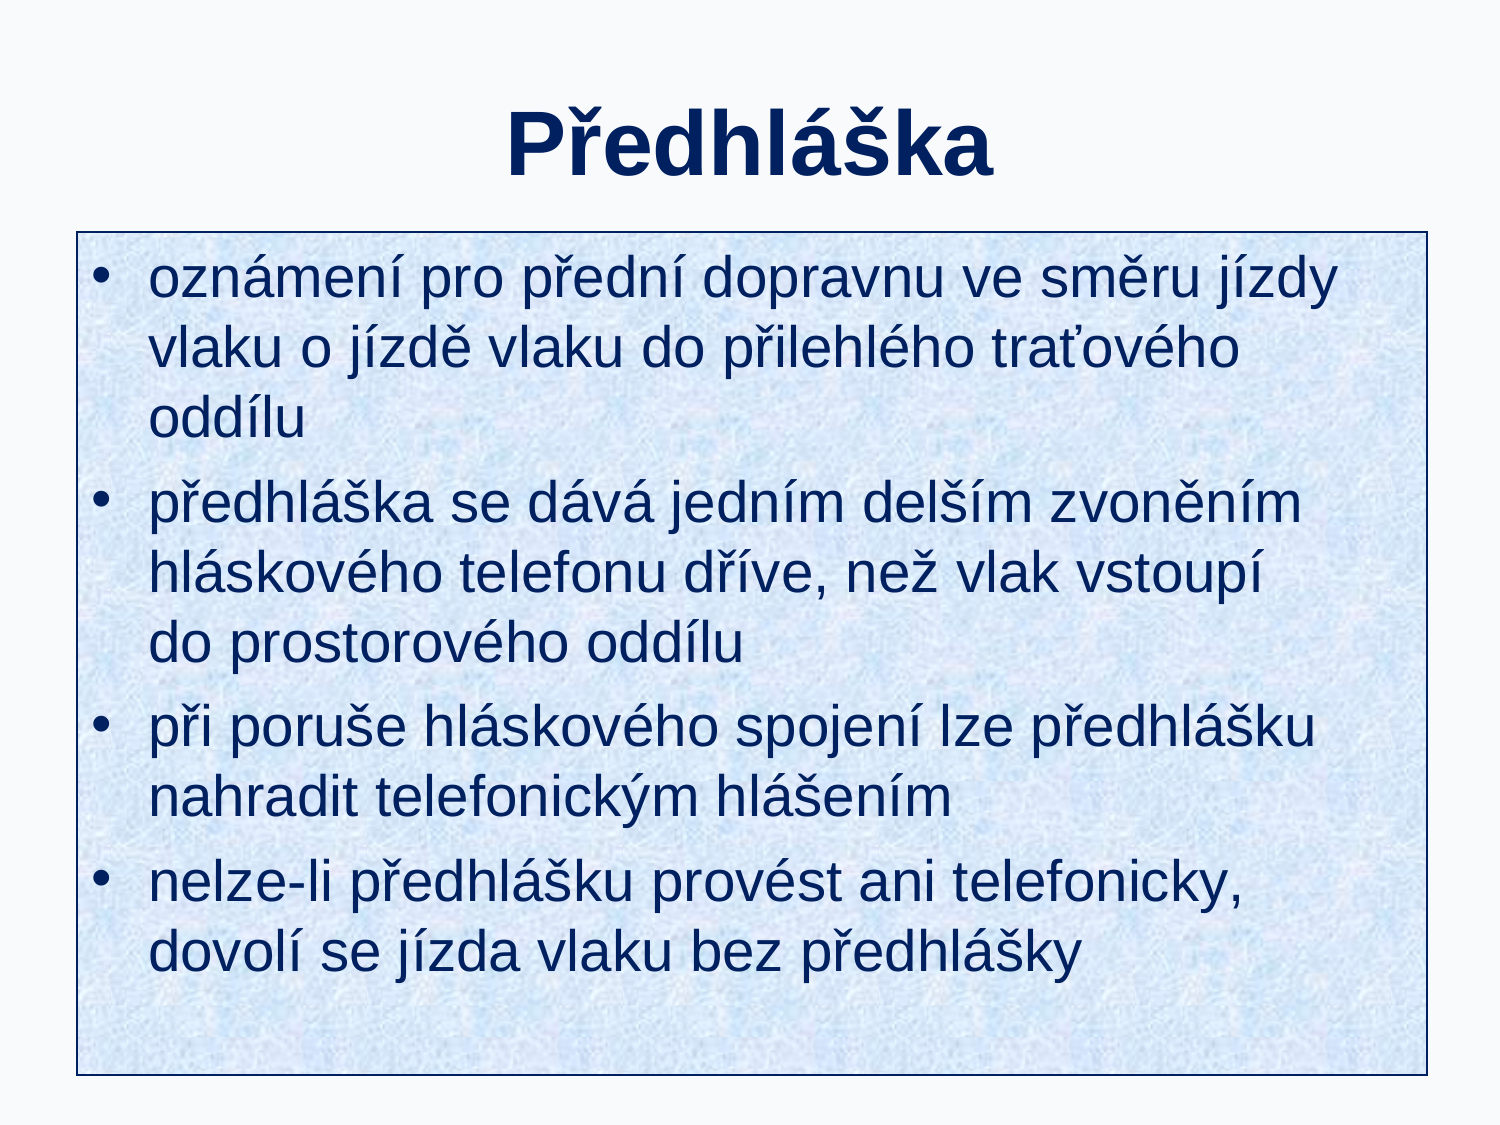

# Předhláška
oznámení pro přední dopravnu ve směru jízdy vlaku o jízdě vlaku do přilehlého traťového oddílu
předhláška se dává jedním delším zvoněním hláskového telefonu dříve, než vlak vstoupí
do prostorového oddílu
při poruše hláskového spojení lze předhlášku nahradit telefonickým hlášením
nelze-li předhlášku provést ani telefonicky, dovolí se jízda vlaku bez předhlášky